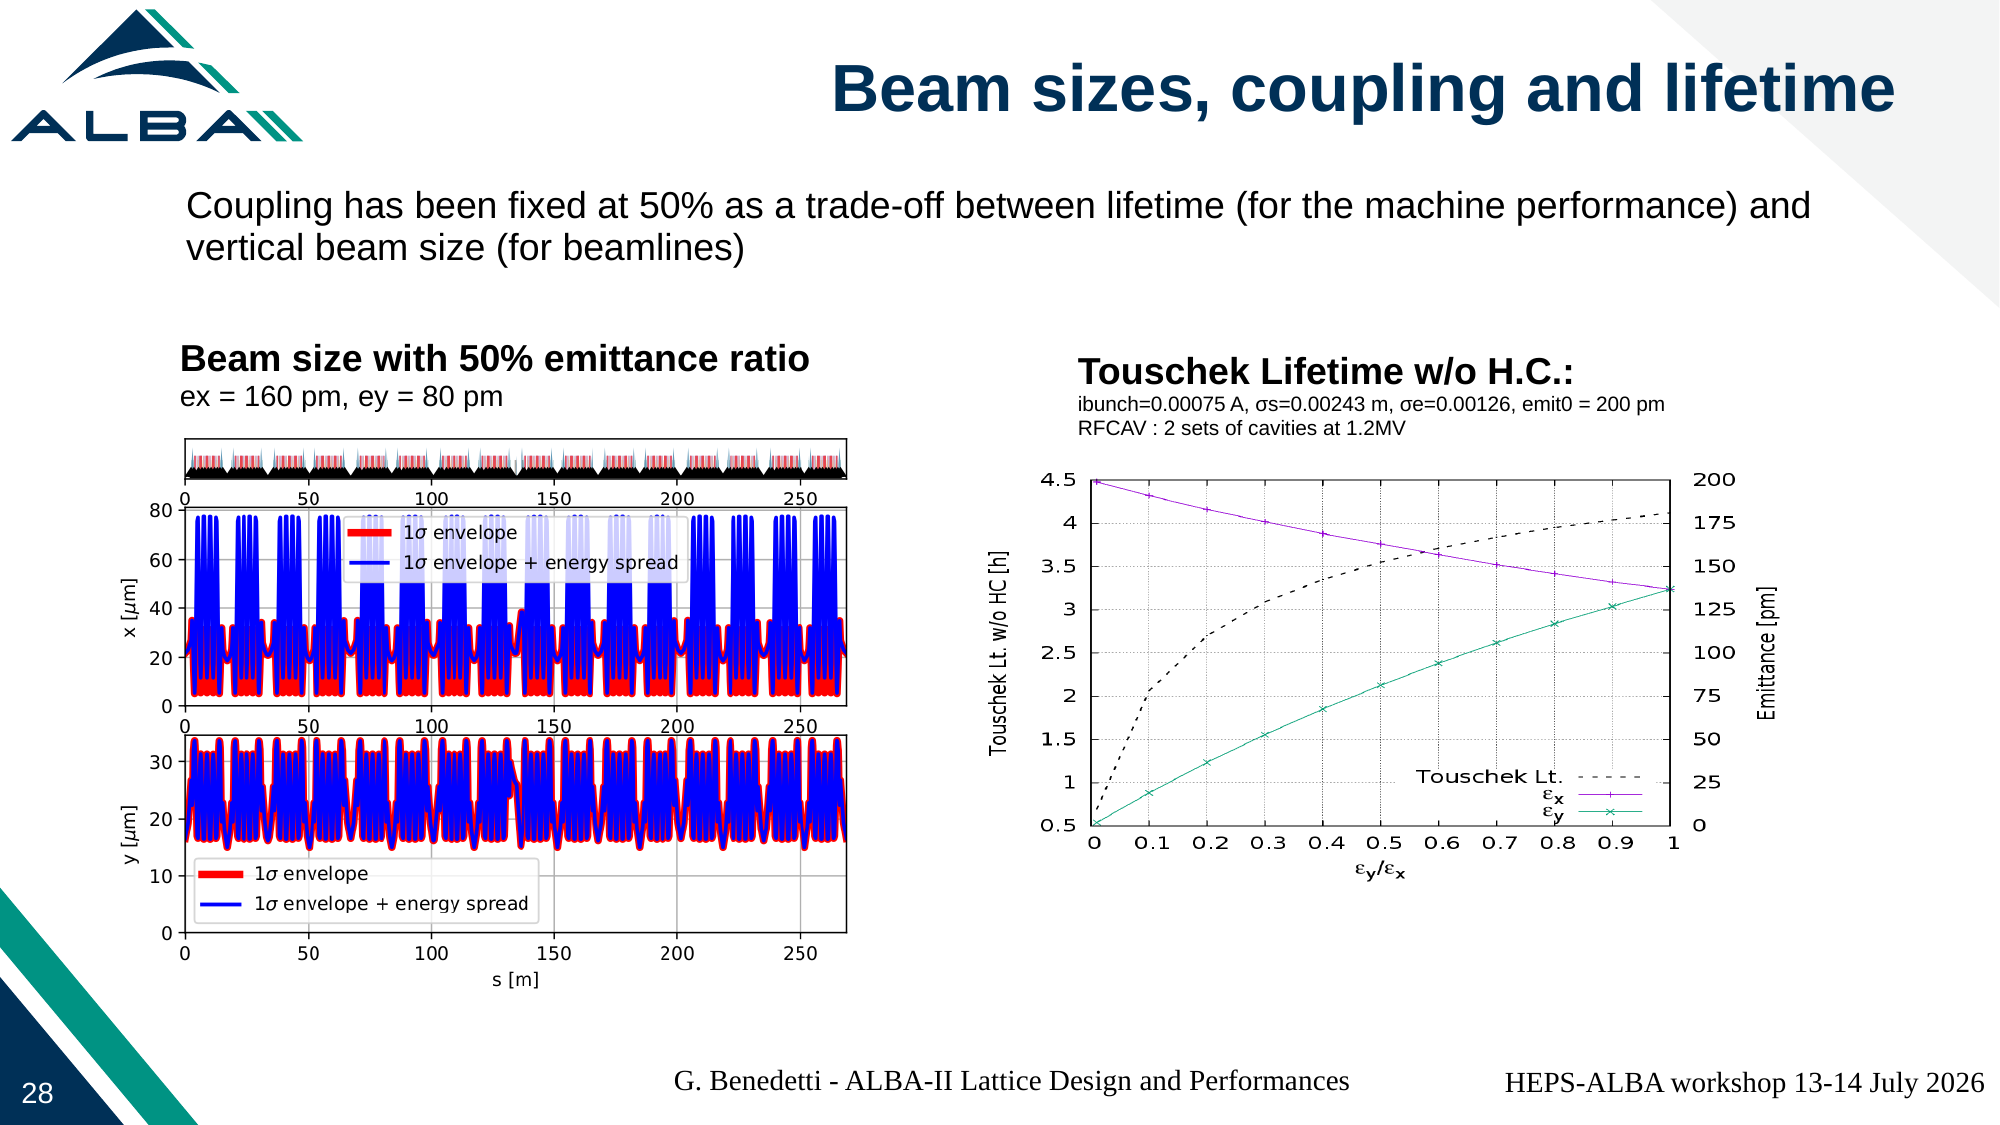

# Beam sizes, coupling and lifetime
Coupling has been fixed at 50% as a trade-off between lifetime (for the machine performance) and vertical beam size (for beamlines)
Beam size with 50% emittance ratio
ex = 160 pm, ey = 80 pm
Touschek Lifetime w/o H.C.:
ibunch=0.00075 A, σs=0.00243 m, σe=0.00126, emit0 = 200 pm
RFCAV : 2 sets of cavities at 1.2MV
G. Benedetti - ALBA-II Lattice Design and Performances
HEPS-ALBA workshop 13-14 July 2026